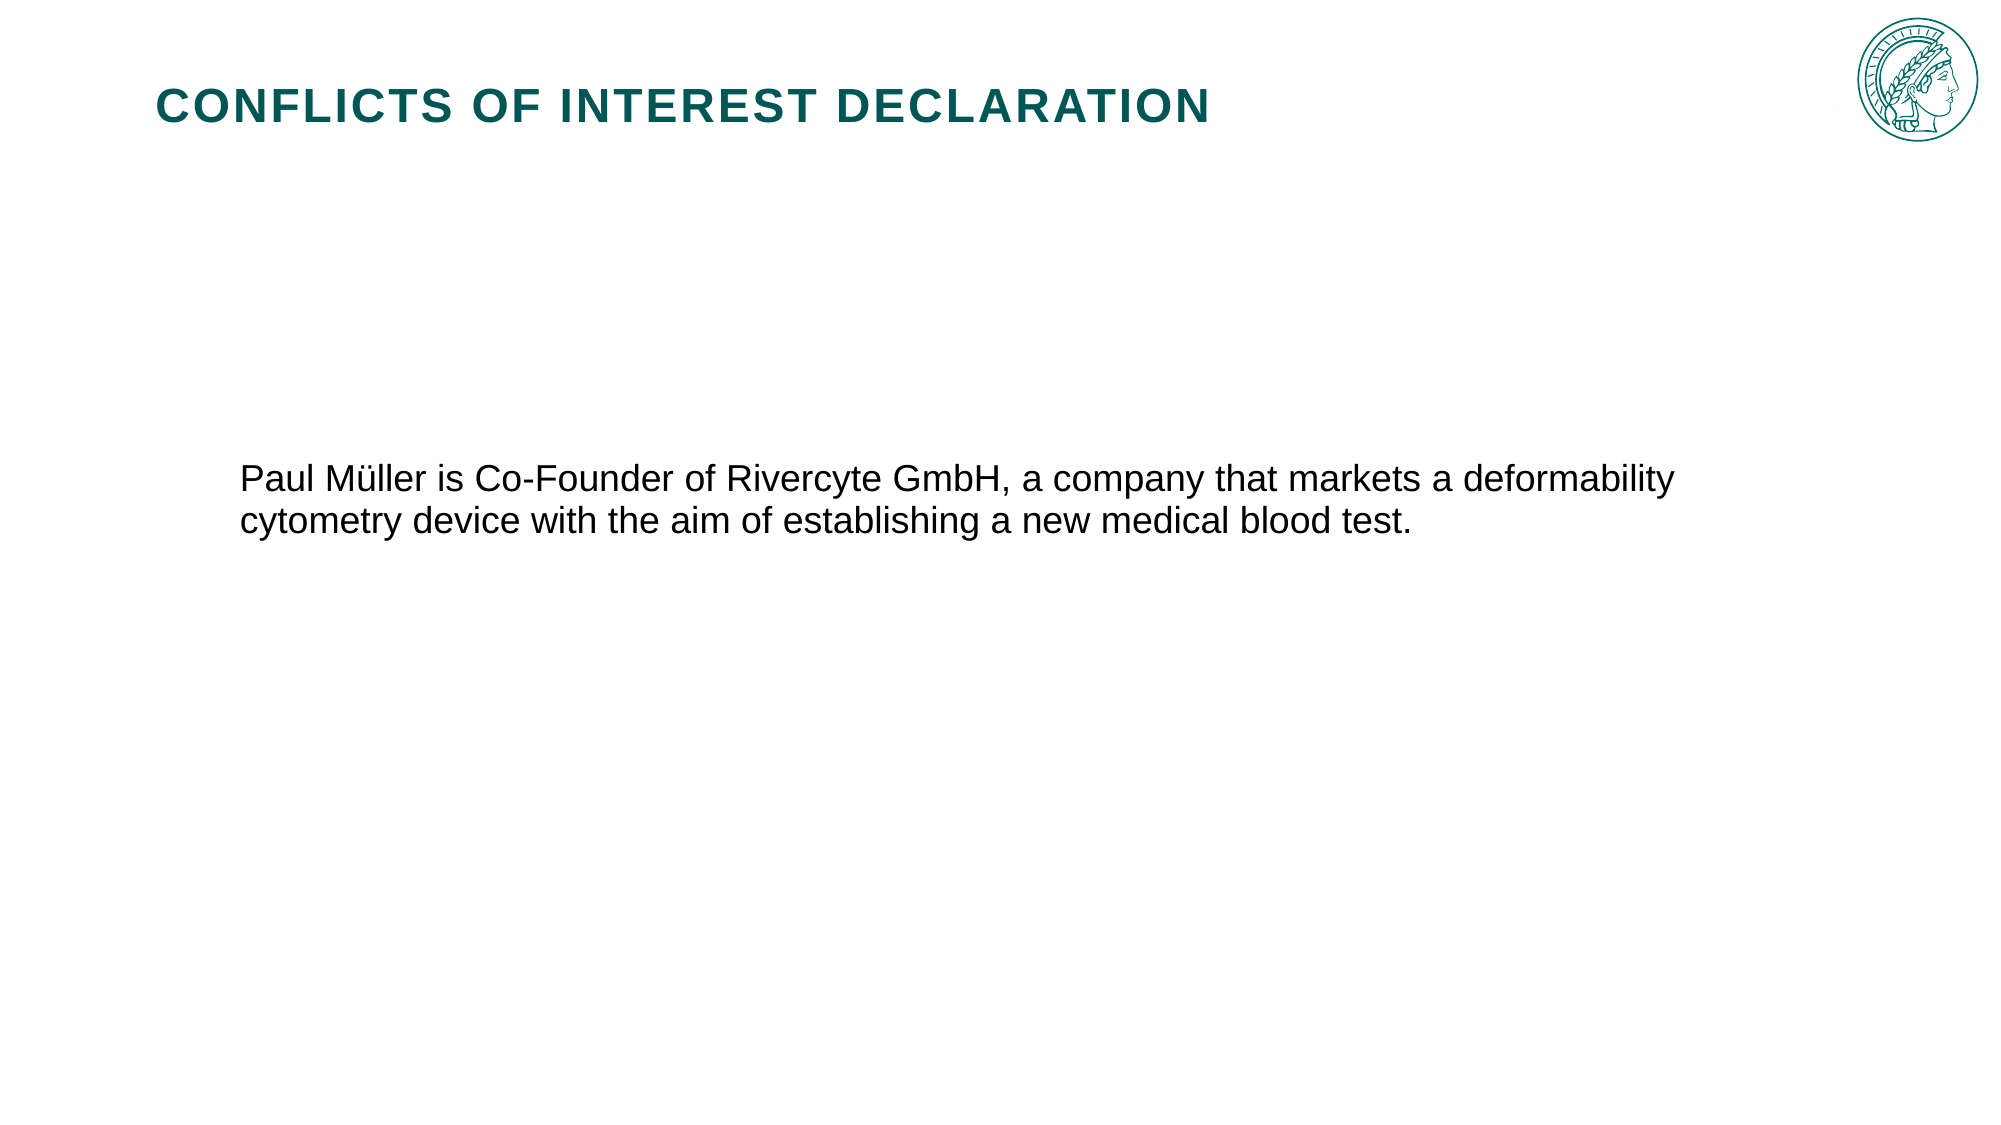

# Conflicts of Interest Declaration
Paul Müller is Co-Founder of Rivercyte GmbH, a company that markets a deformability cytometry device with the aim of establishing a new medical blood test.